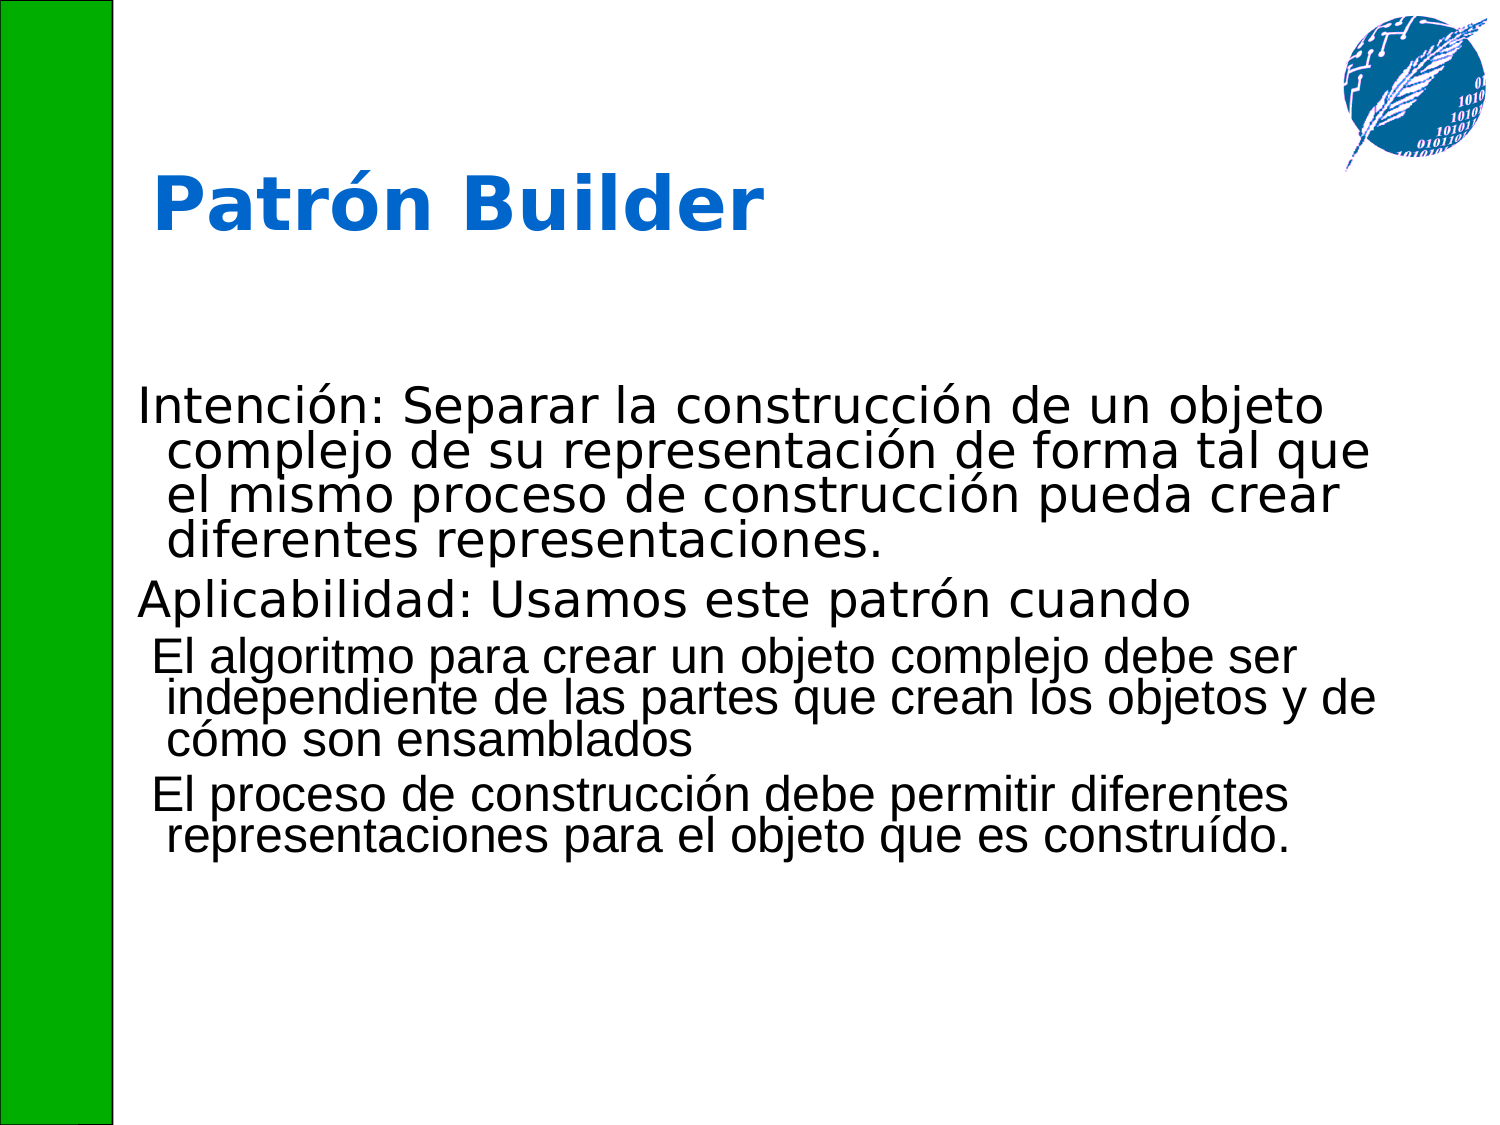

# Patrón Builder
Intención: Separar la construcción de un objeto complejo de su representación de forma tal que el mismo proceso de construcción pueda crear diferentes representaciones.
Aplicabilidad: Usamos este patrón cuando
 El algoritmo para crear un objeto complejo debe ser independiente de las partes que crean los objetos y de cómo son ensamblados
 El proceso de construcción debe permitir diferentes representaciones para el objeto que es construído.